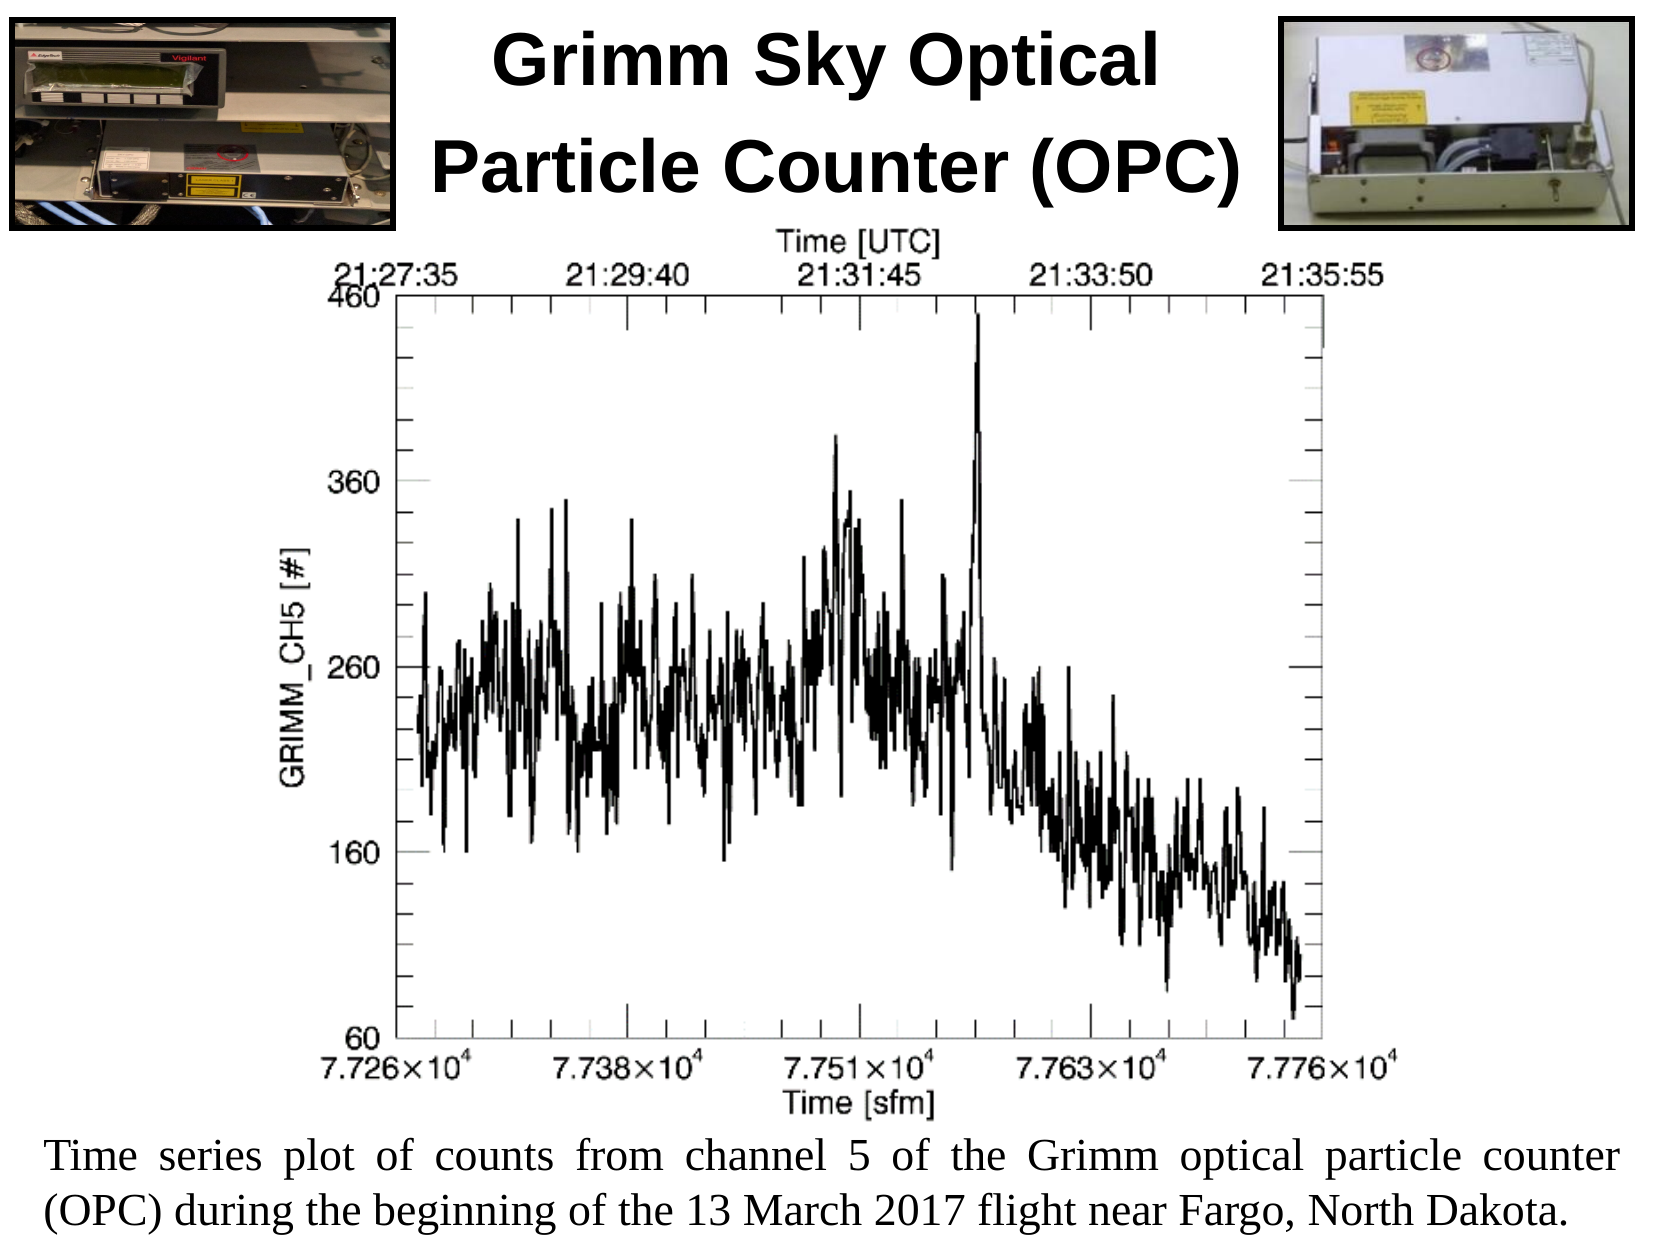

Grimm Sky Optical
Particle Counter (OPC)
Time series plot of counts from channel 5 of the Grimm optical particle counter (OPC) during the beginning of the 13 March 2017 flight near Fargo, North Dakota.